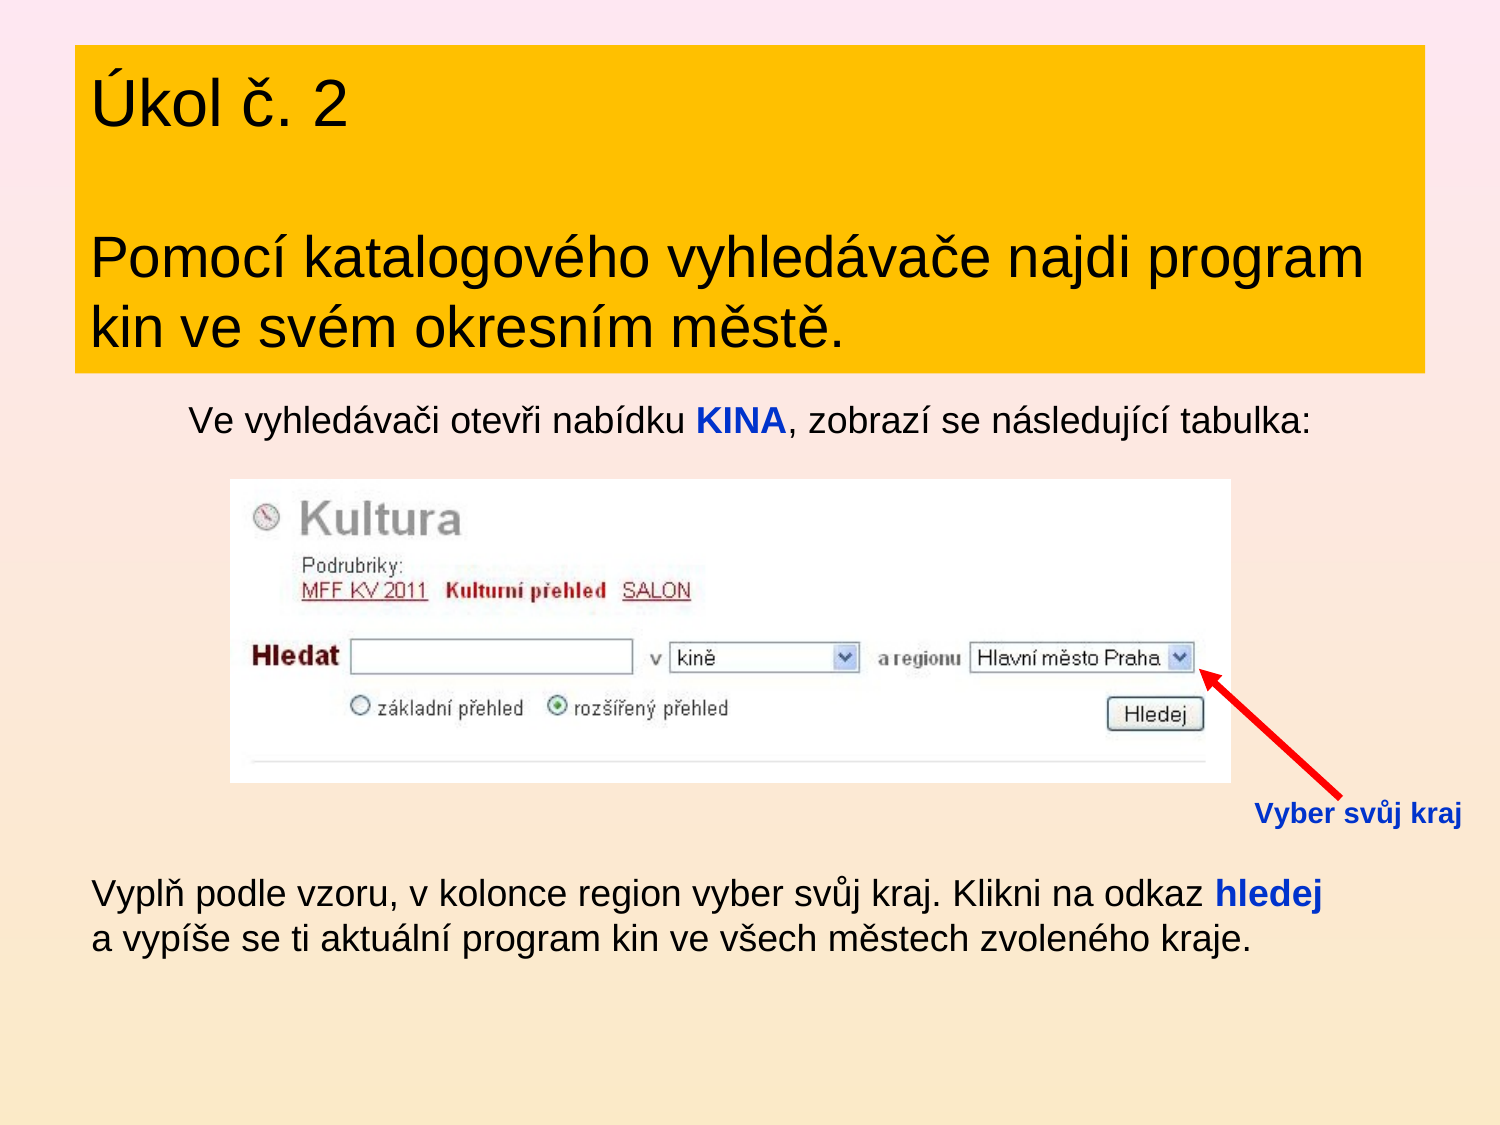

# Úkol č. 2 Pomocí katalogového vyhledávače najdi program kin ve svém okresním městě.
Ve vyhledávači otevři nabídku KINA, zobrazí se následující tabulka:
Vyber svůj kraj
Vyplň podle vzoru, v kolonce region vyber svůj kraj. Klikni na odkaz hledej
a vypíše se ti aktuální program kin ve všech městech zvoleného kraje.